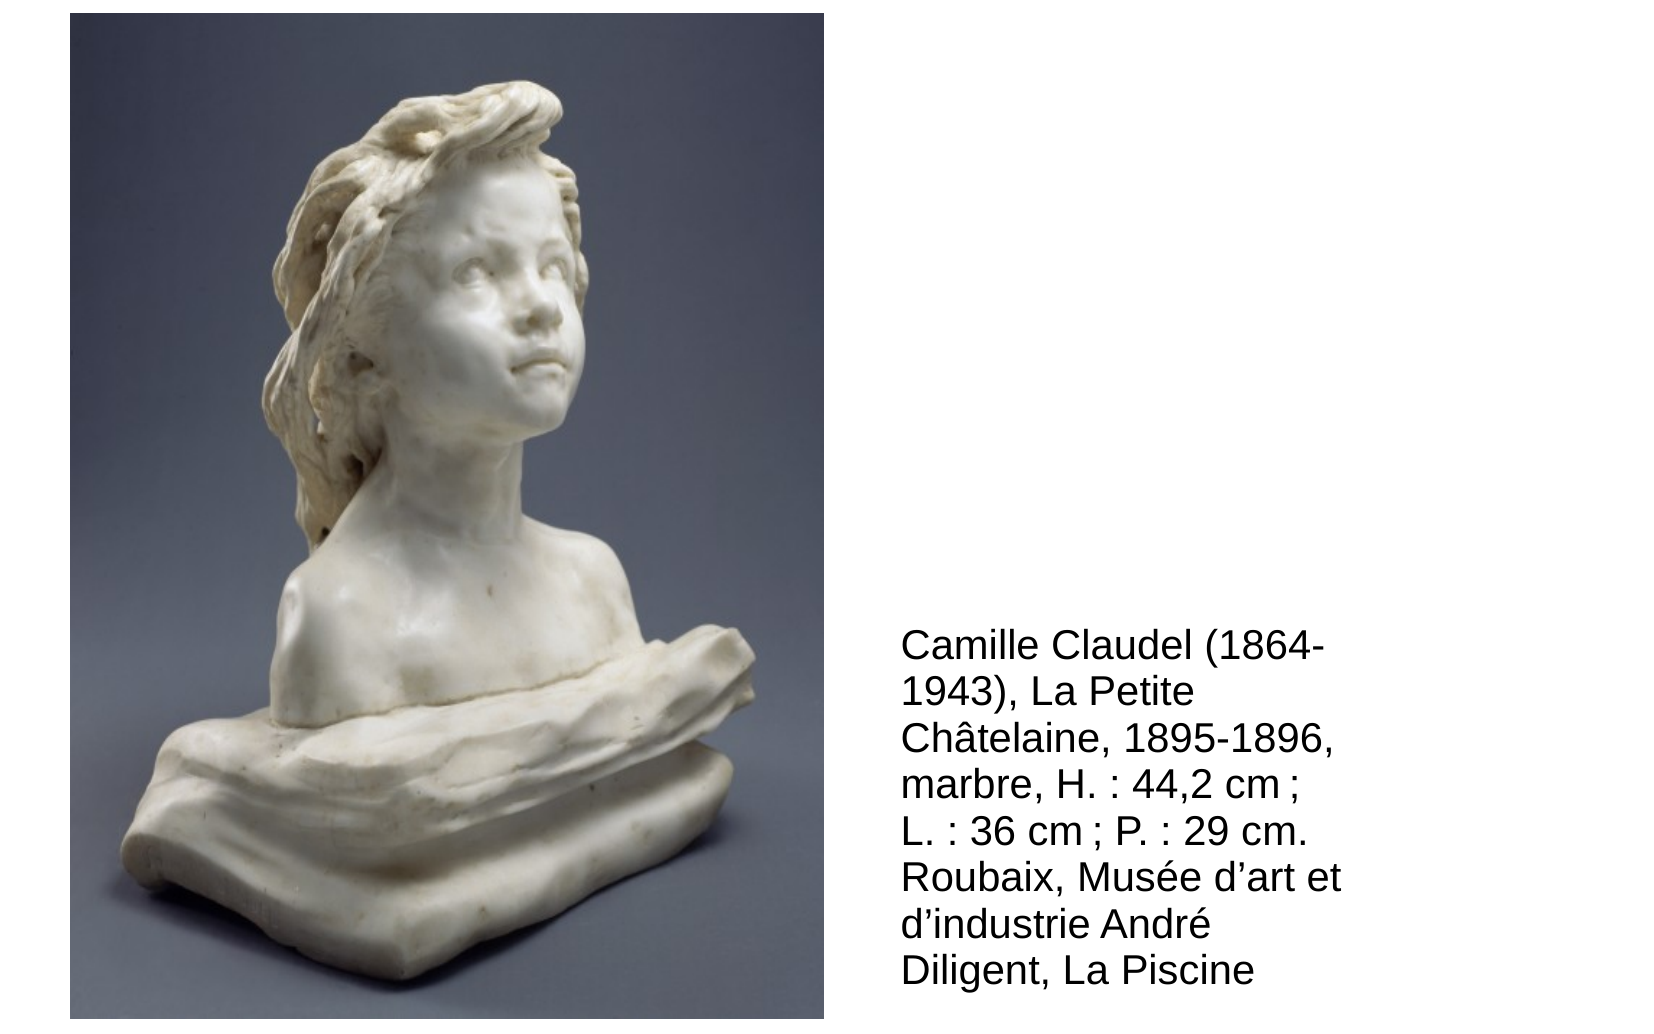

Camille Claudel (1864-1943), La Petite Châtelaine, 1895-1896, marbre, H. : 44,2 cm ; L. : 36 cm ; P. : 29 cm. Roubaix, Musée d’art et d’industrie André Diligent, La Piscine